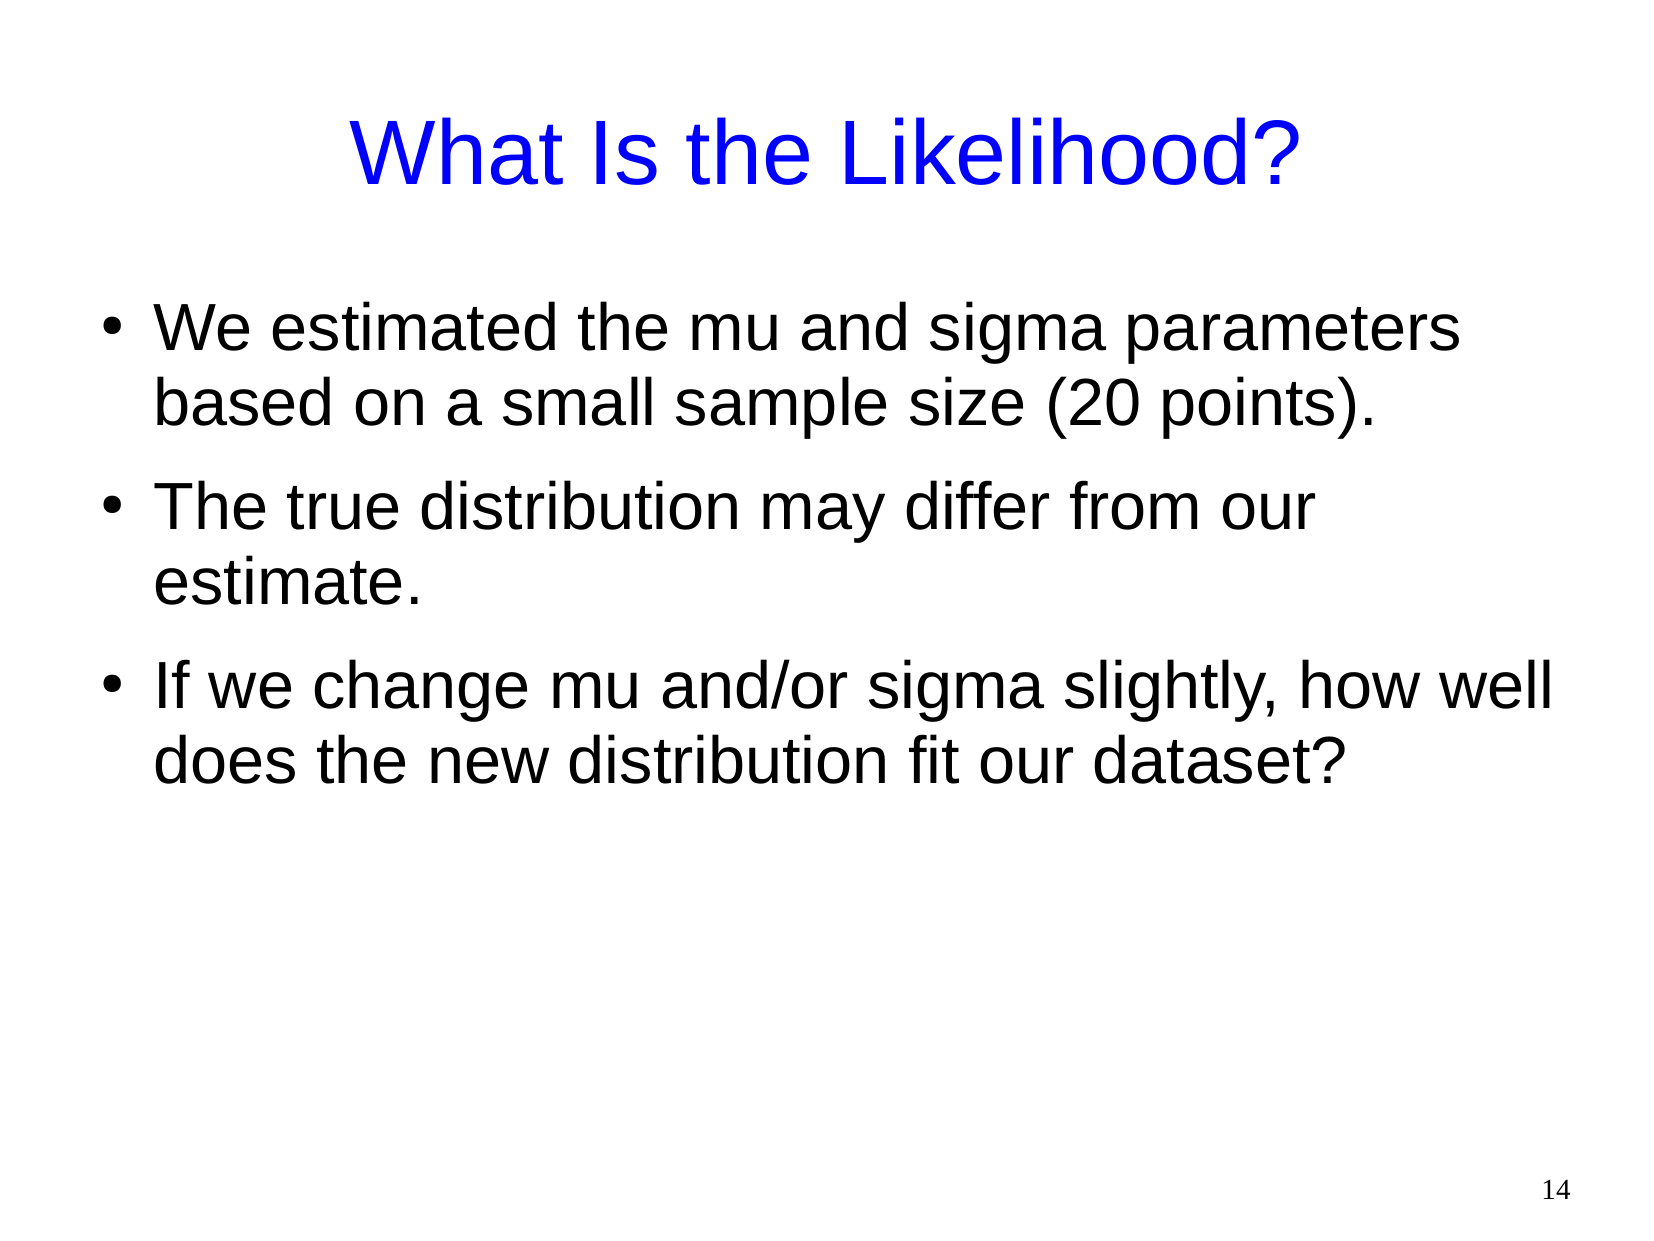

# What Is the Likelihood?
We estimated the mu and sigma parameters based on a small sample size (20 points).
The true distribution may differ from our estimate.
If we change mu and/or sigma slightly, how well does the new distribution fit our dataset?
14